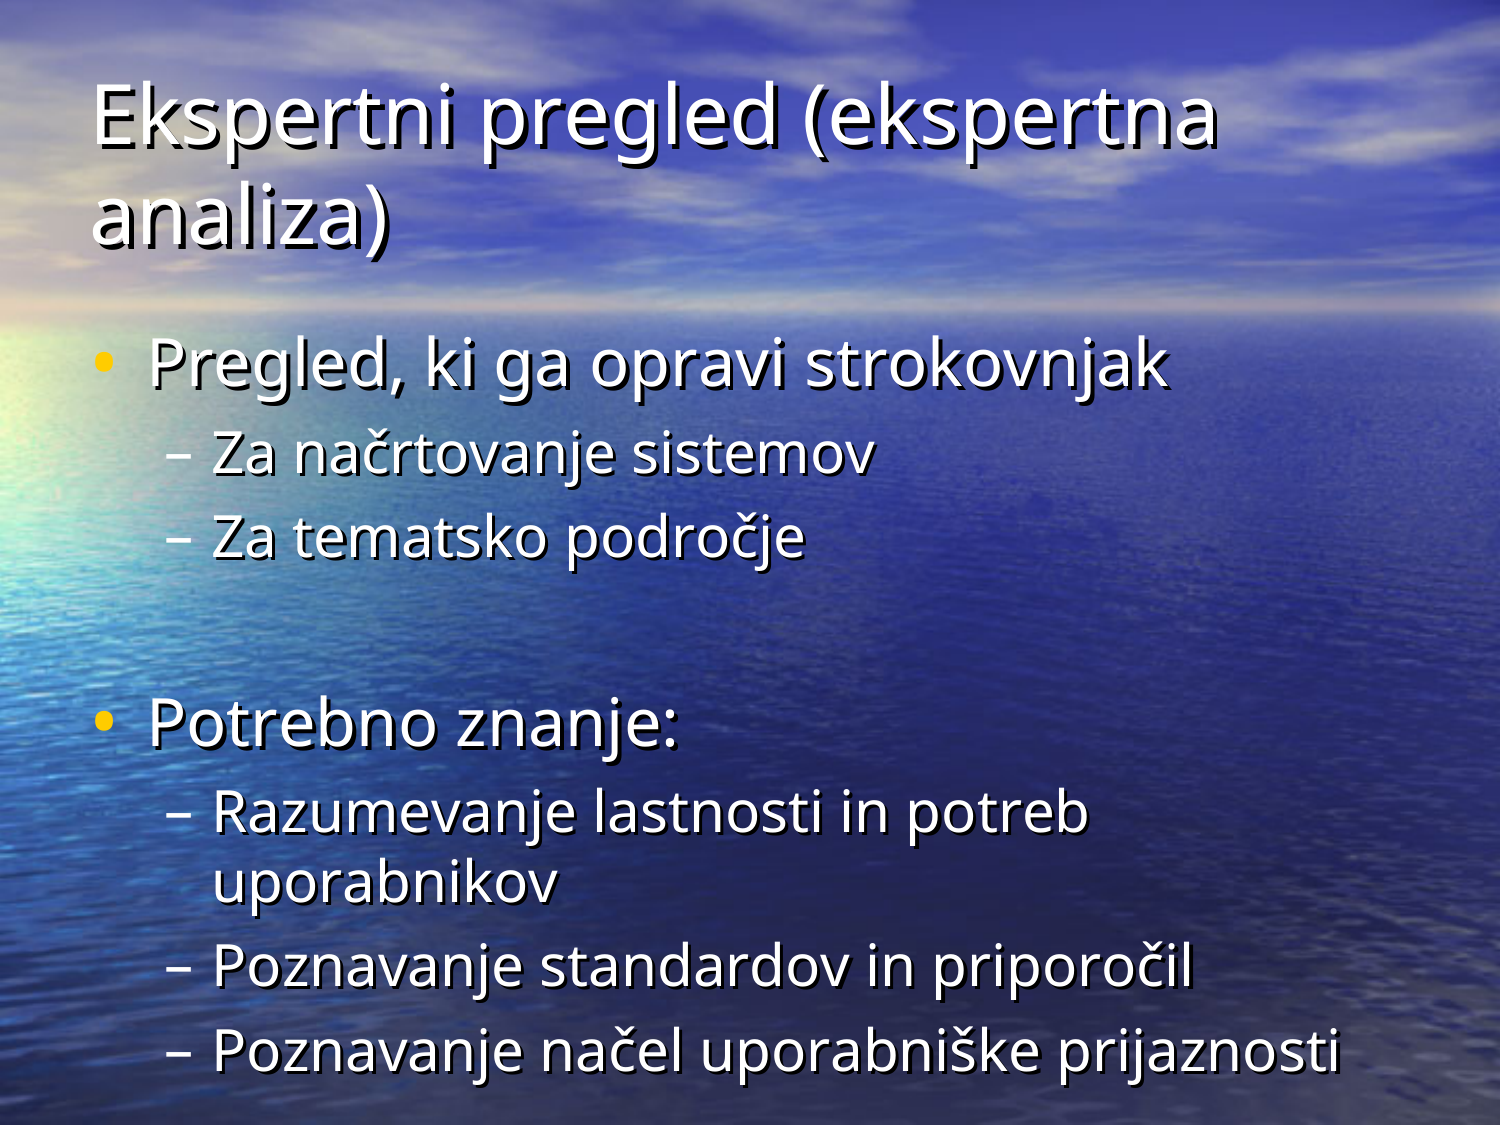

# Ekspertni pregled (ekspertna analiza)
Pregled, ki ga opravi strokovnjak
Za načrtovanje sistemov
Za tematsko področje
Potrebno znanje:
Razumevanje lastnosti in potreb uporabnikov
Poznavanje standardov in priporočil
Poznavanje načel uporabniške prijaznosti